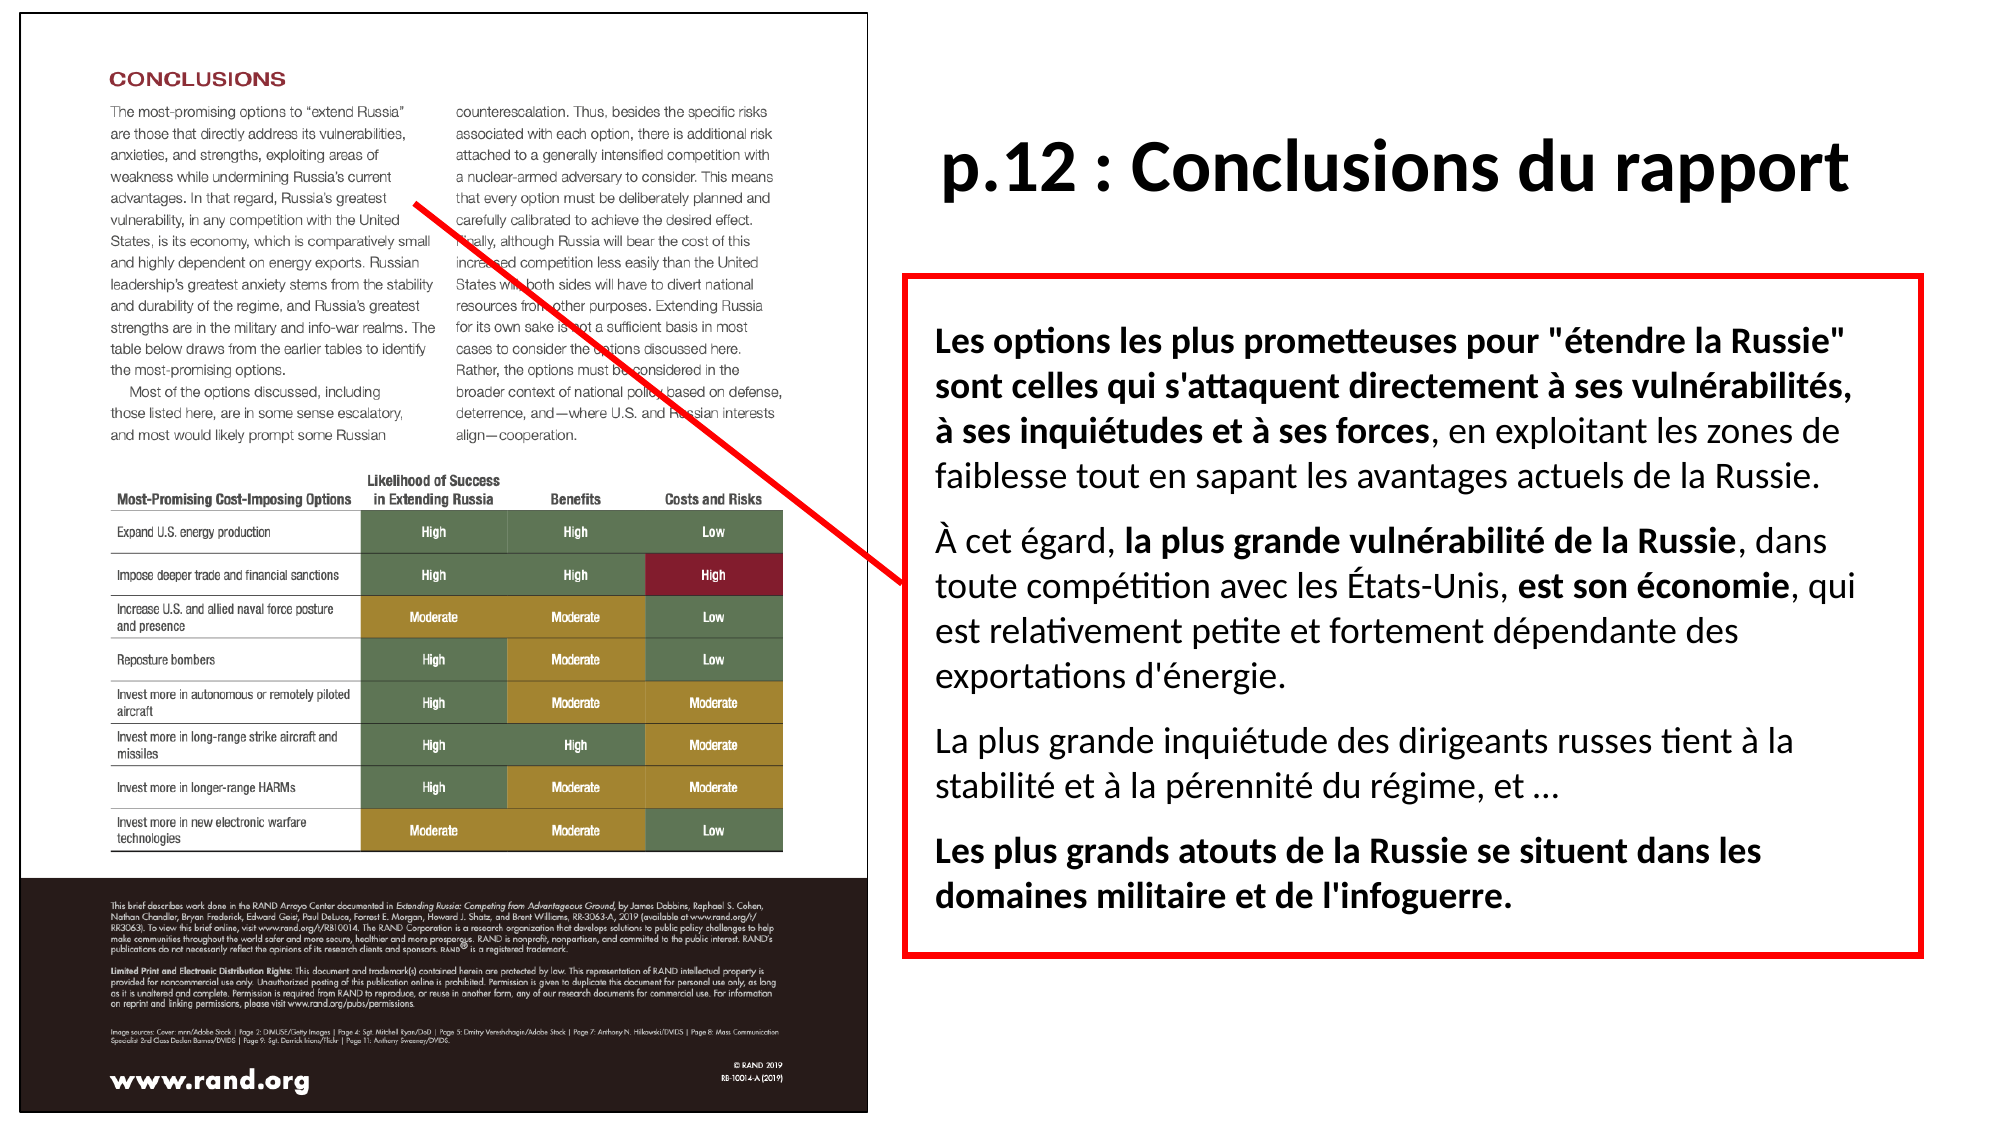

# p.12 : Conclusions du rapport
Les options les plus prometteuses pour "étendre la Russie" sont celles qui s'attaquent directement à ses vulnérabilités, à ses inquiétudes et à ses forces, en exploitant les zones de faiblesse tout en sapant les avantages actuels de la Russie.
À cet égard, la plus grande vulnérabilité de la Russie, dans toute compétition avec les États-Unis, est son économie, qui est relativement petite et fortement dépendante des exportations d'énergie.
La plus grande inquiétude des dirigeants russes tient à la stabilité et à la pérennité du régime, et …
Les plus grands atouts de la Russie se situent dans les domaines militaire et de l'infoguerre.